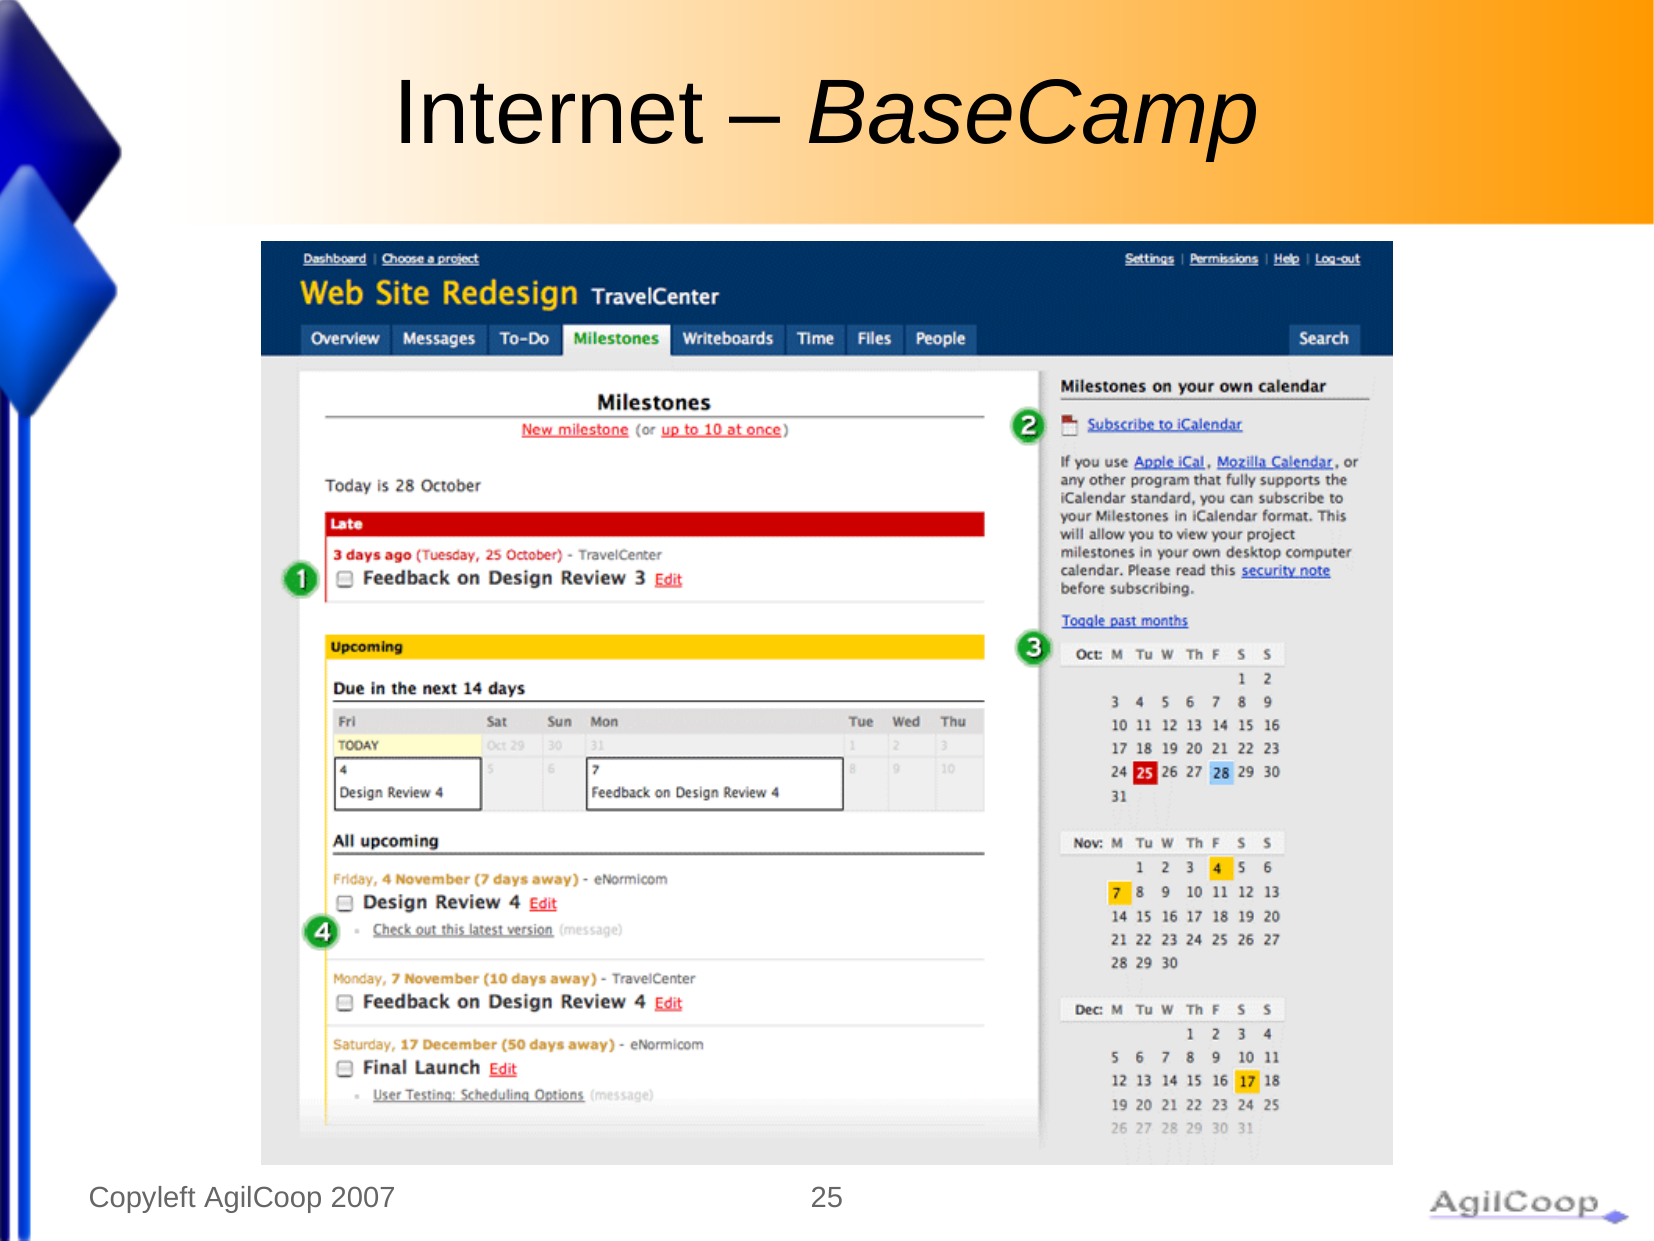

# Internet – BaseCamp
Copyleft AgilCoop 2007
25